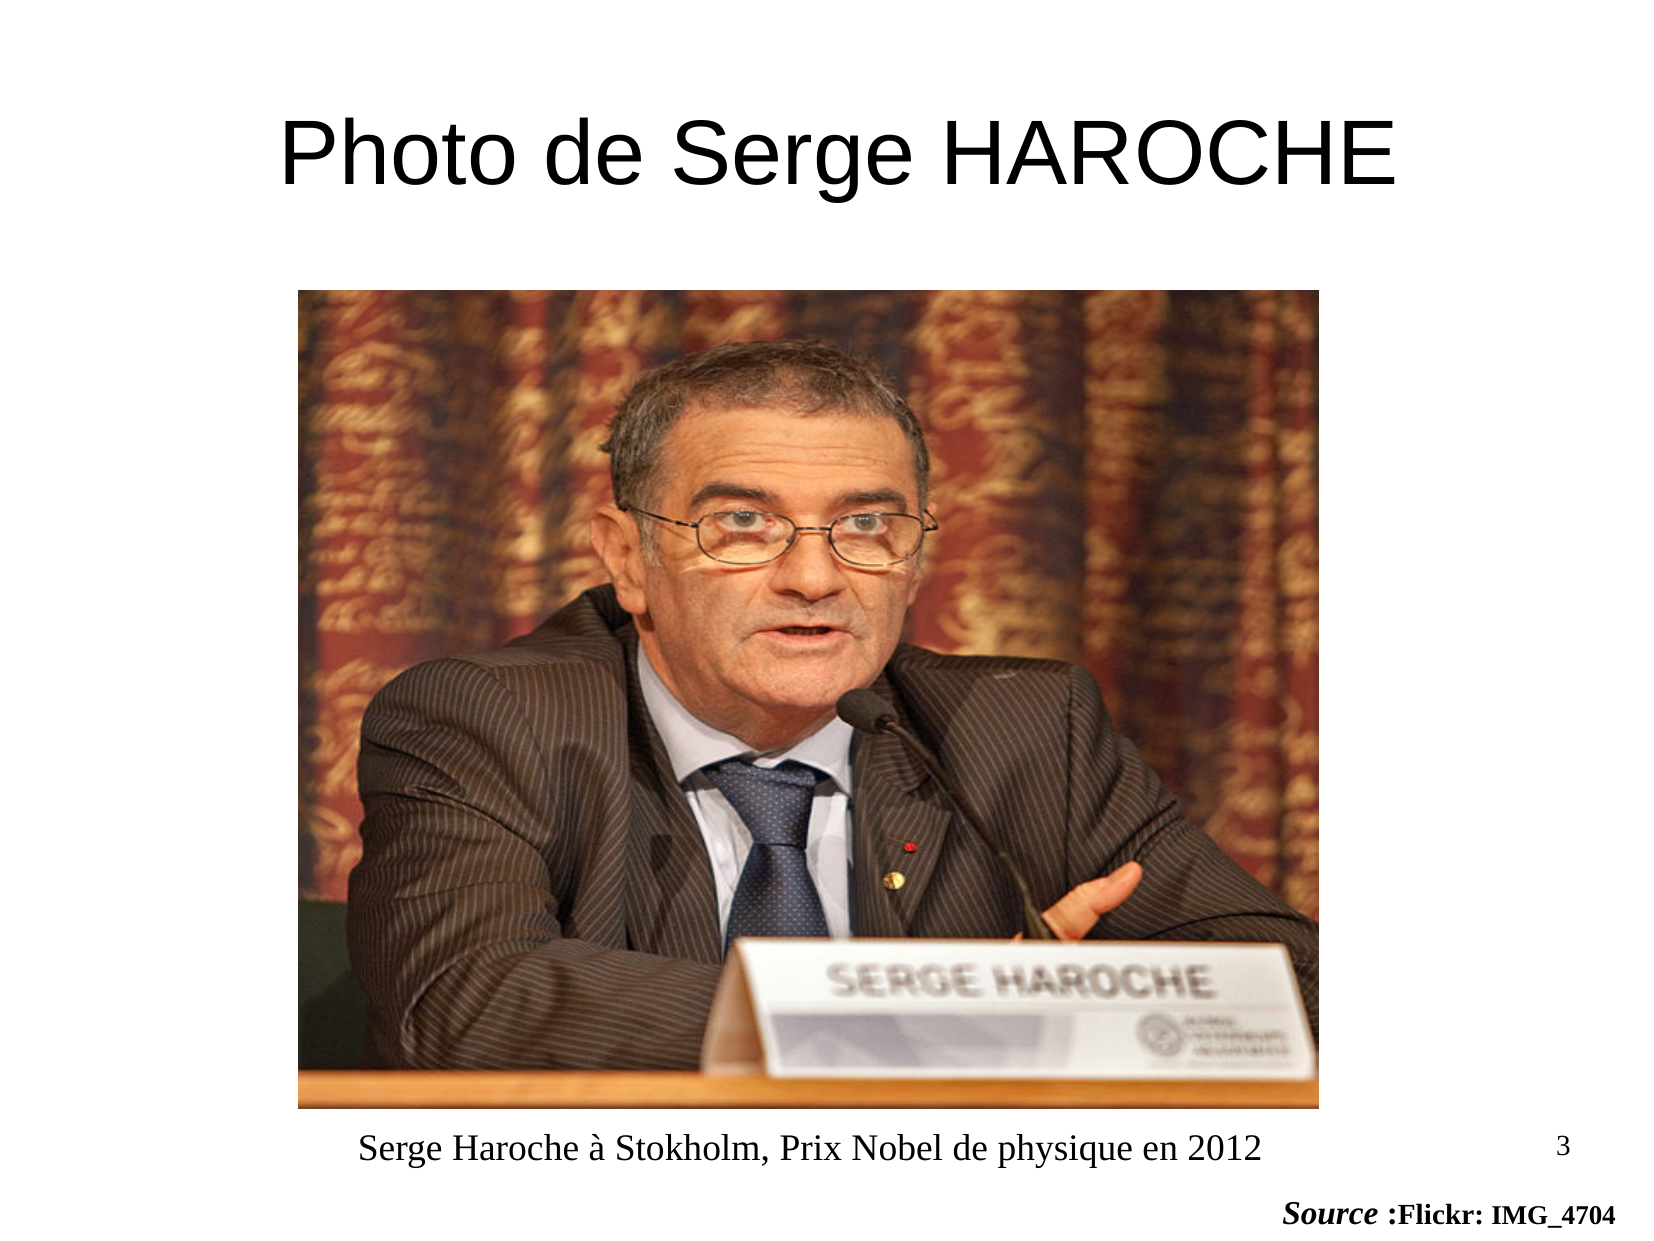

# Photo de Serge HAROCHE
Serge Haroche à Stokholm, Prix Nobel de physique en 2012
3
Source :Flickr: IMG_4704